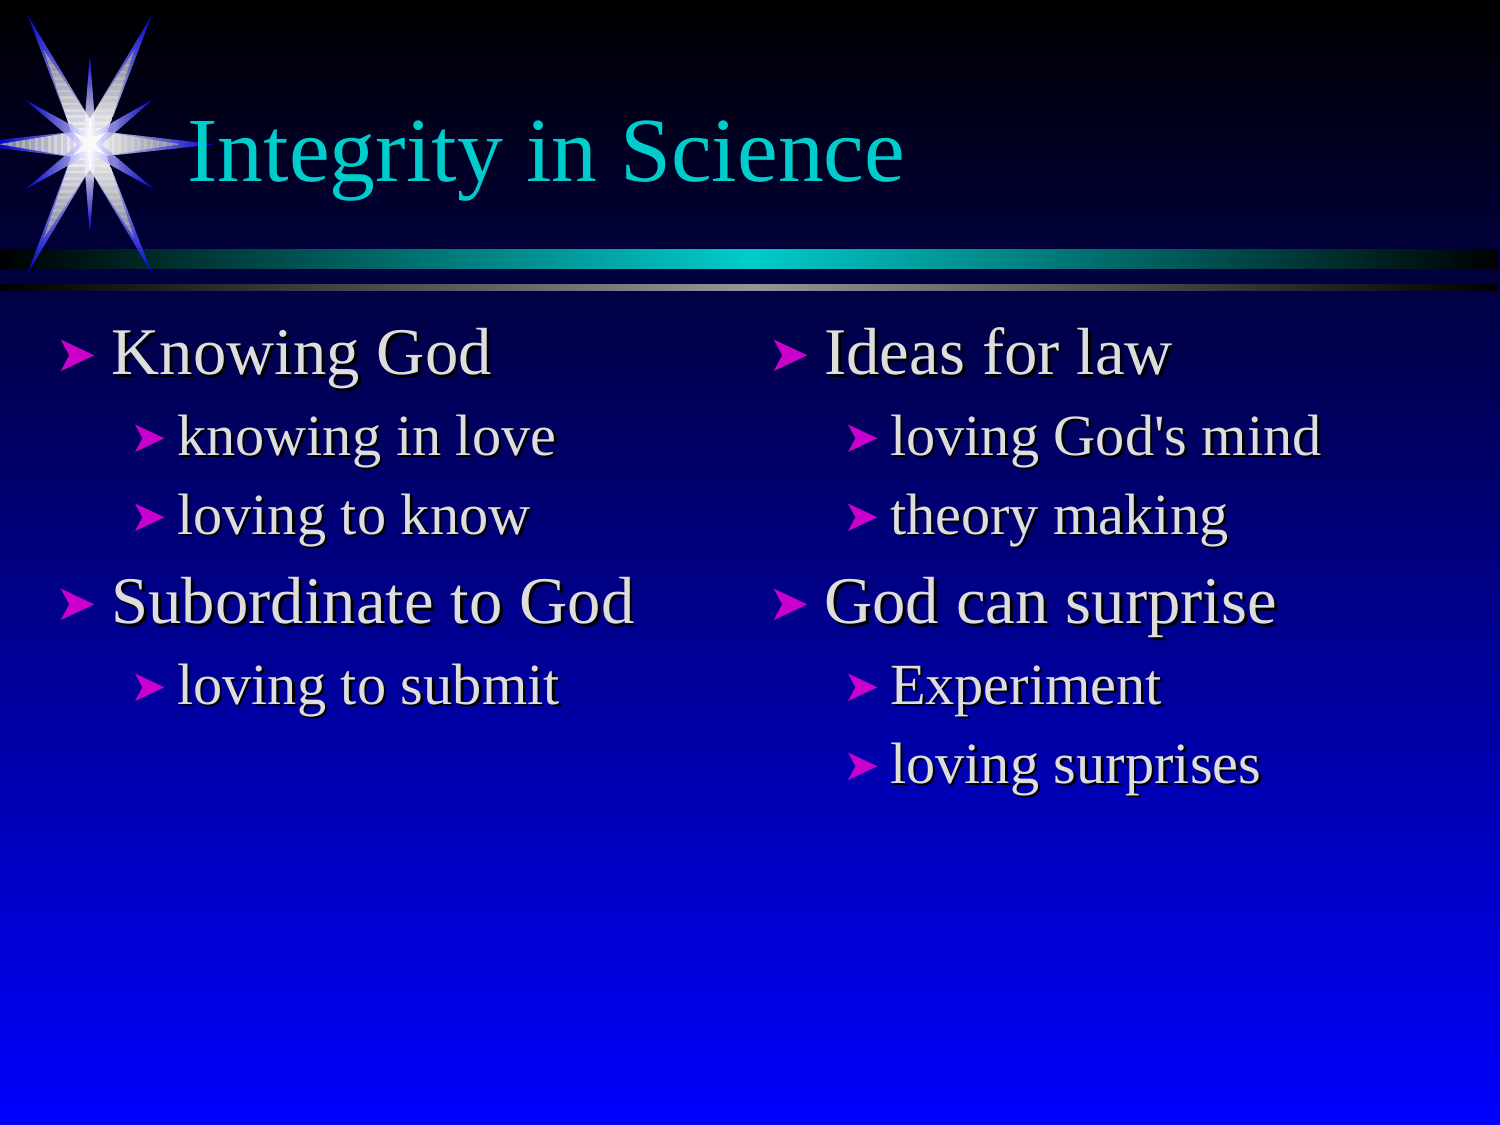

# Integrity in Science
Knowing God
knowing in love
loving to know
Subordinate to God
loving to submit
Ideas for law
loving God's mind
theory making
God can surprise
Experiment
loving surprises